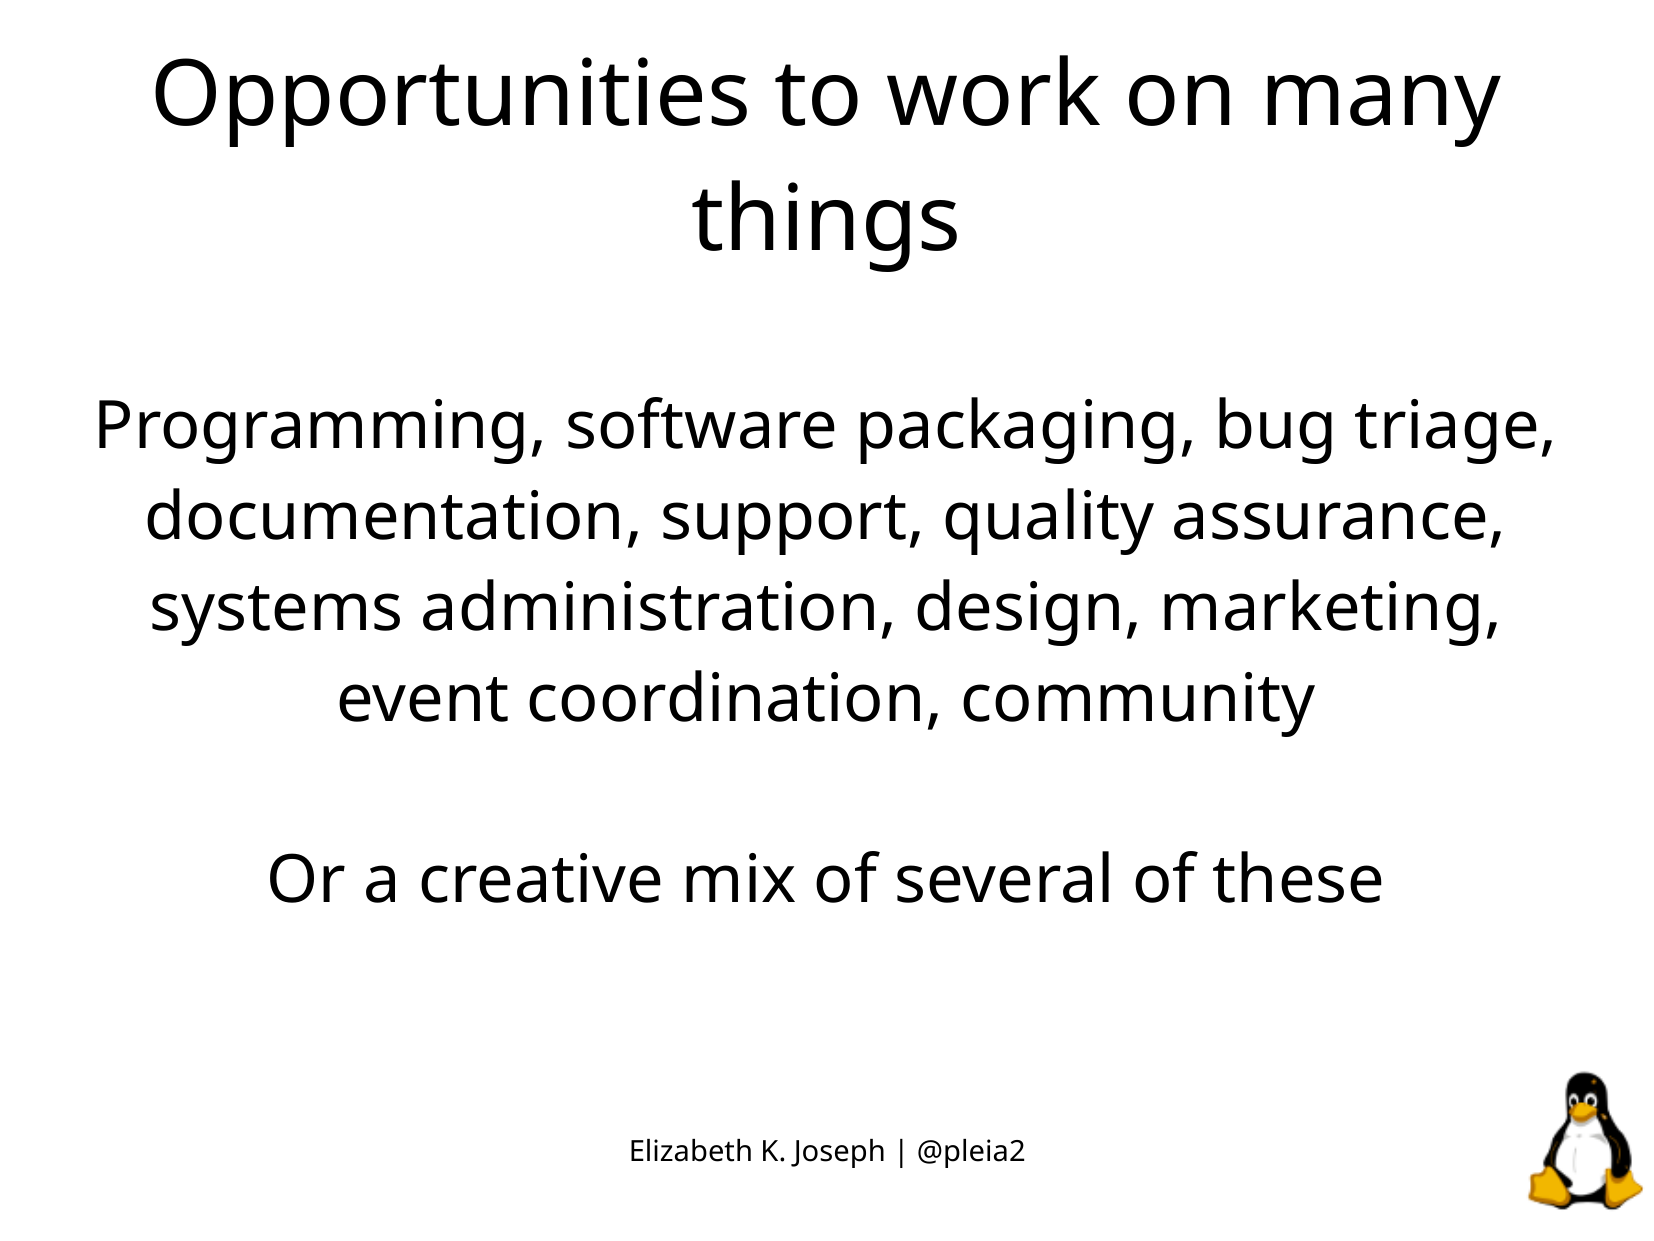

# Opportunities to work on many things
Programming, software packaging, bug triage, documentation, support, quality assurance, systems administration, design, marketing, event coordination, community
Or a creative mix of several of these
Elizabeth K. Joseph | @pleia2